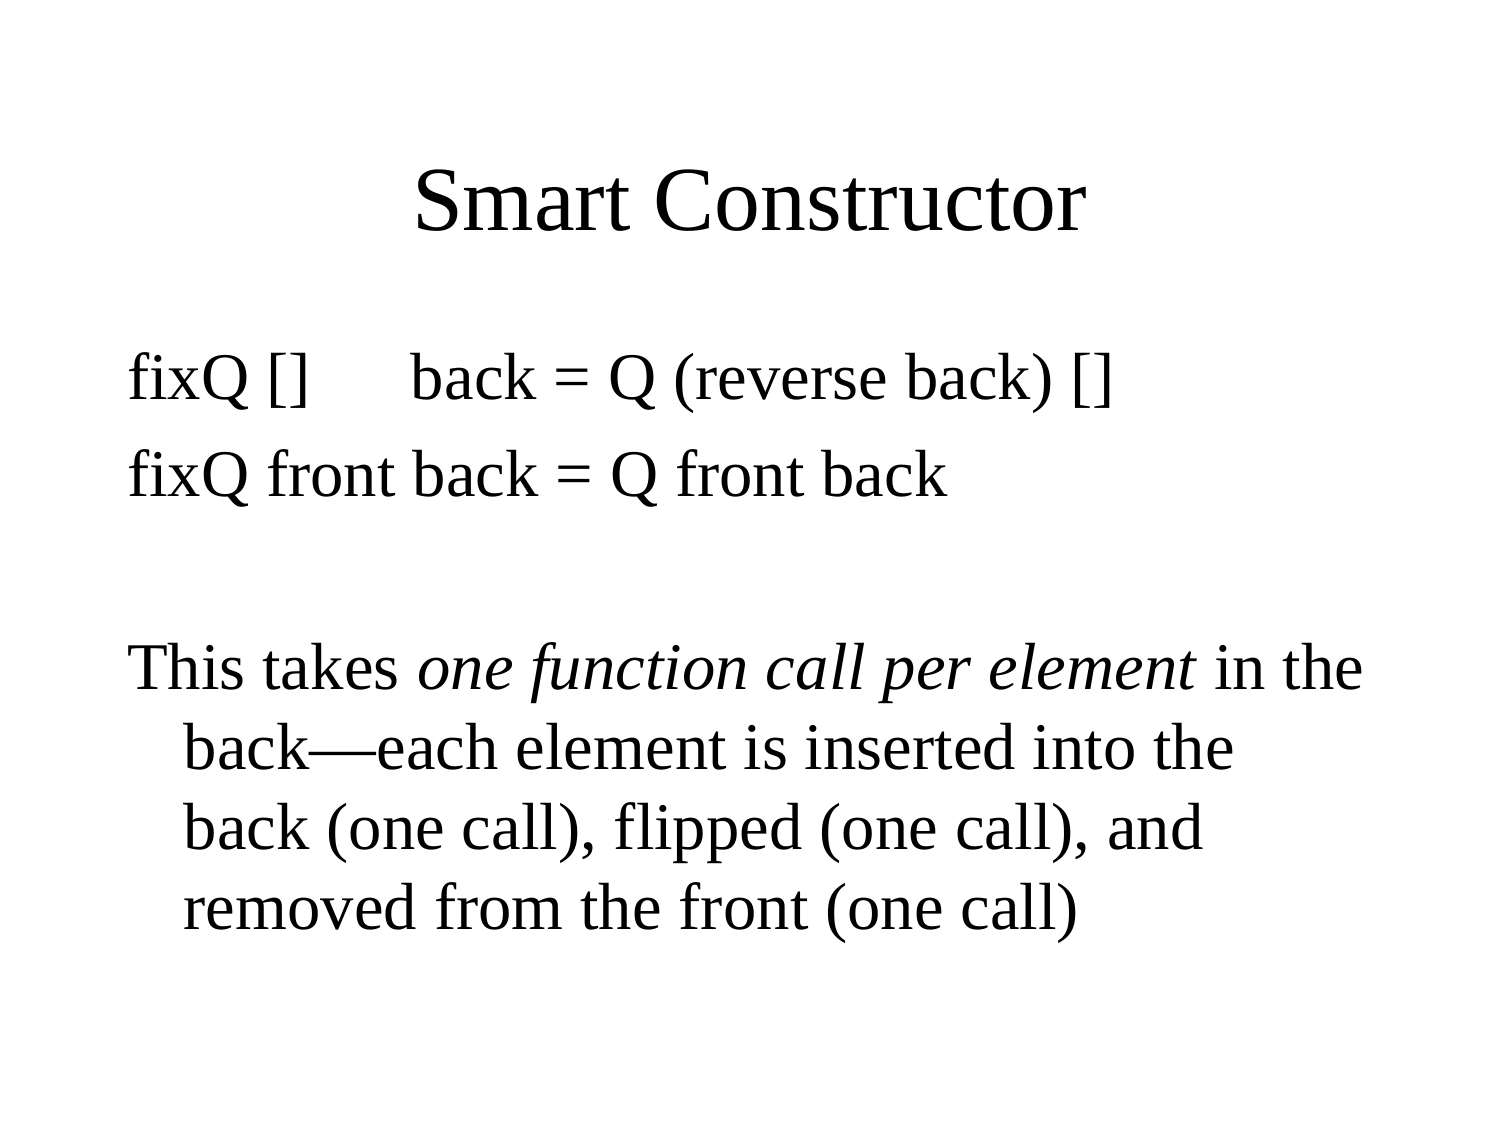

# Smart Constructor
fixQ [] back = Q (reverse back) []
fixQ front back = Q front back
This takes one function call per element in the back—each element is inserted into the back (one call), flipped (one call), and removed from the front (one call)